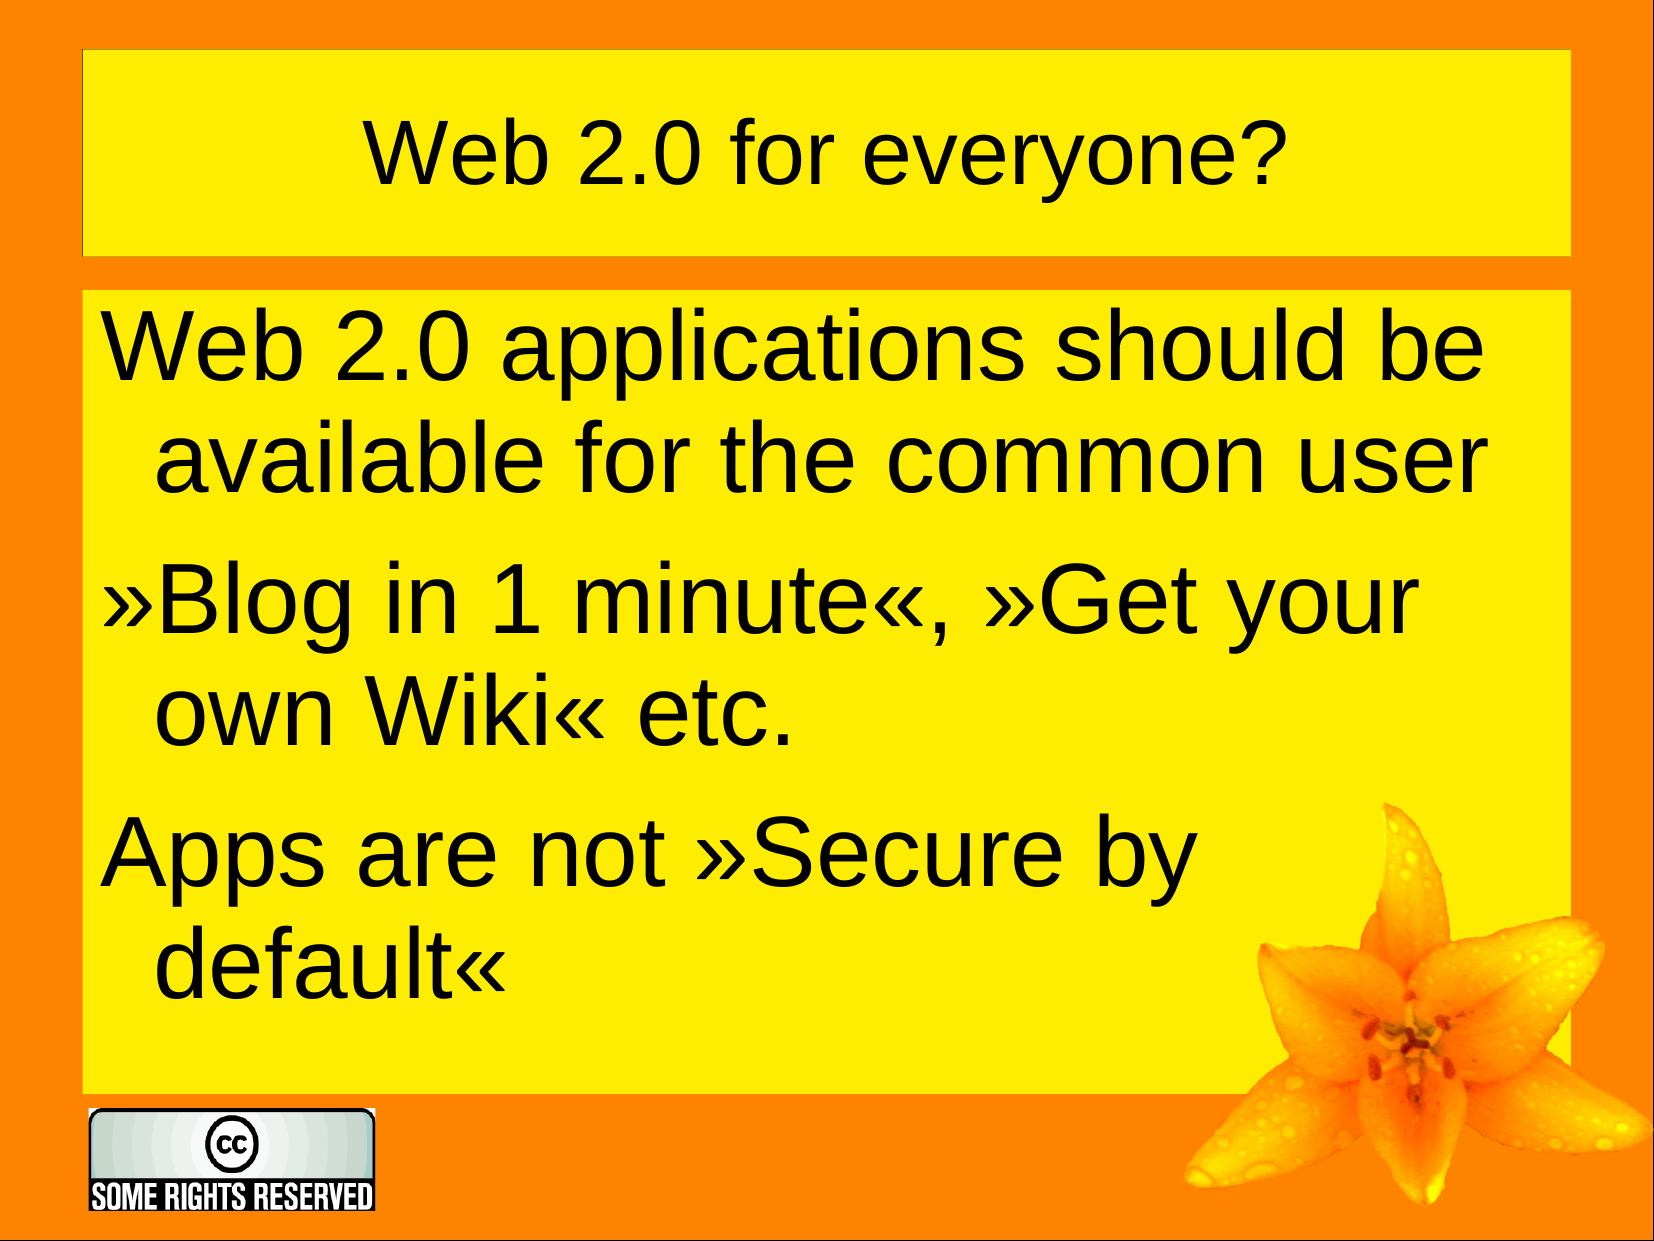

# Web 2.0 for everyone?
Web 2.0 applications should be available for the common user
»Blog in 1 minute«, »Get your own Wiki« etc.
Apps are not »Secure by default«